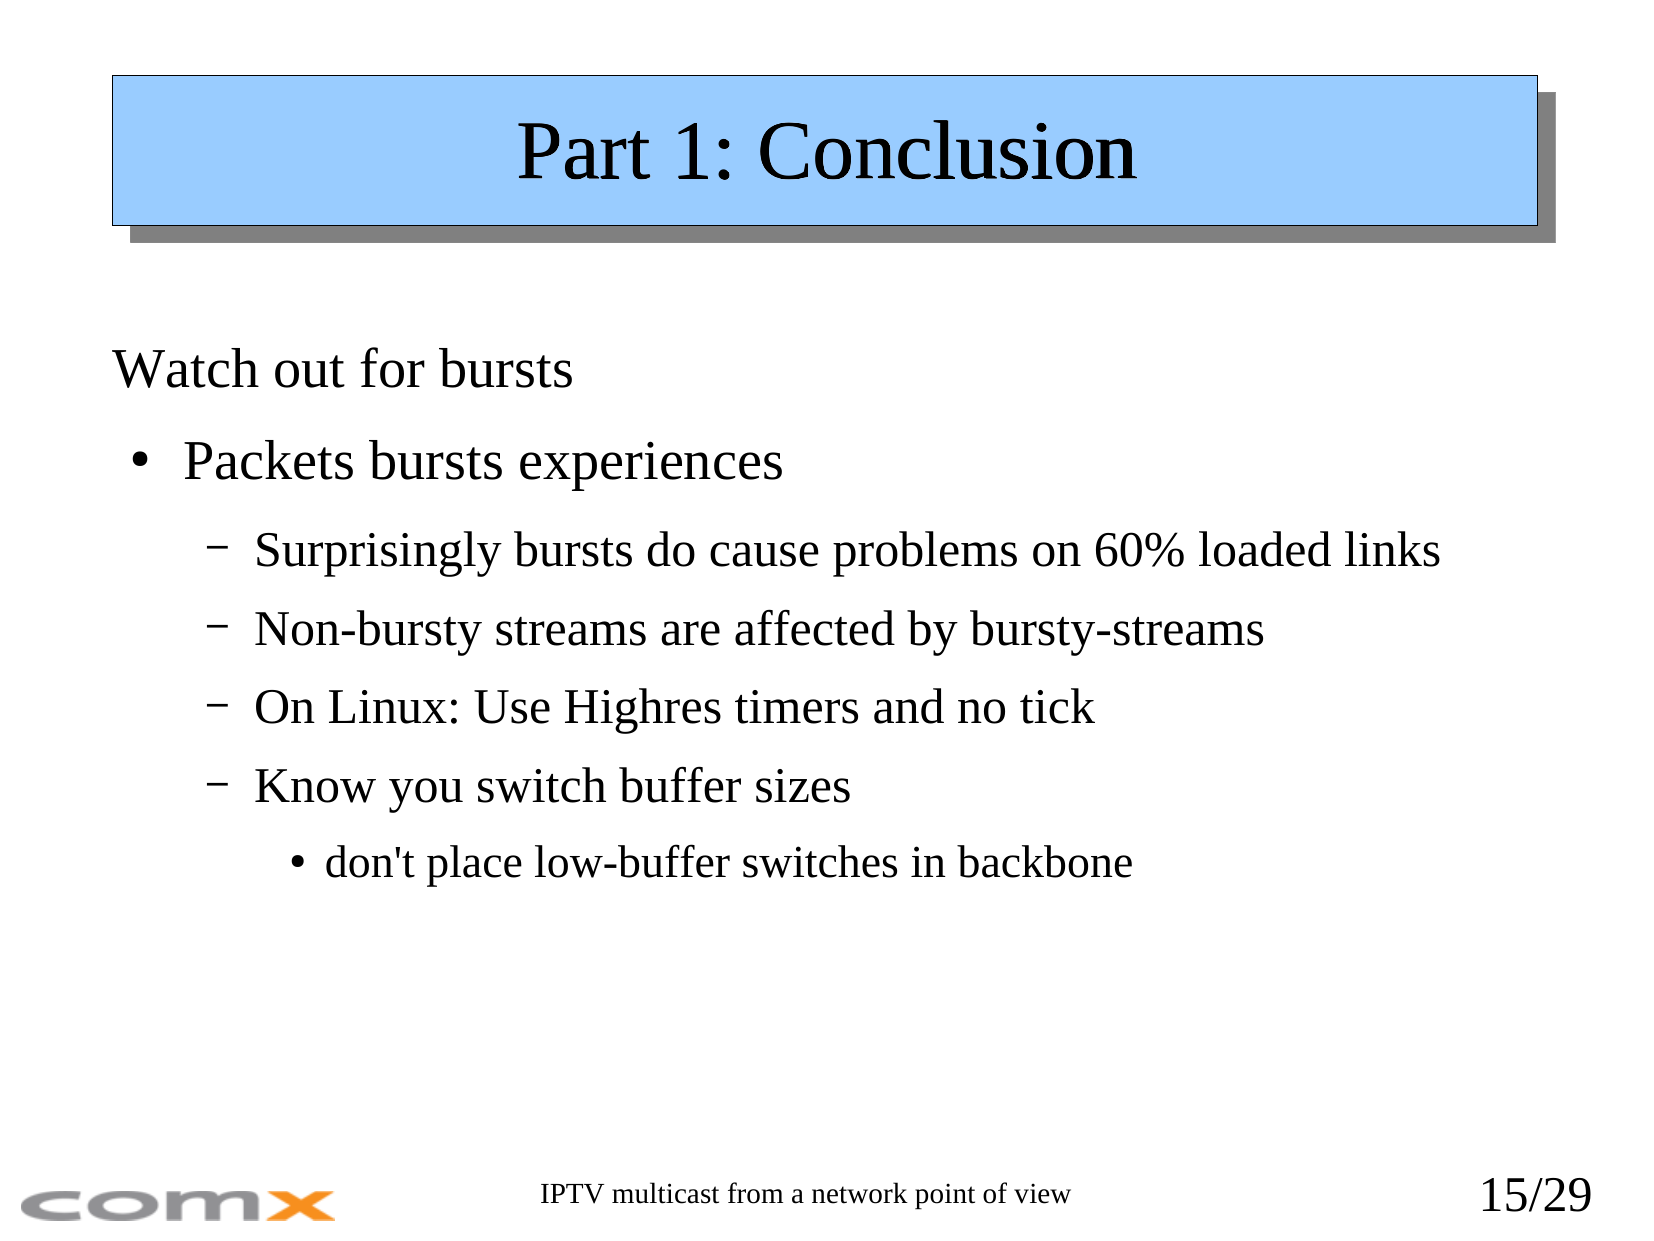

# Part 1: Conclusion
Watch out for bursts
Packets bursts experiences
Surprisingly bursts do cause problems on 60% loaded links
Non-bursty streams are affected by bursty-streams
On Linux: Use Highres timers and no tick
Know you switch buffer sizes
don't place low-buffer switches in backbone